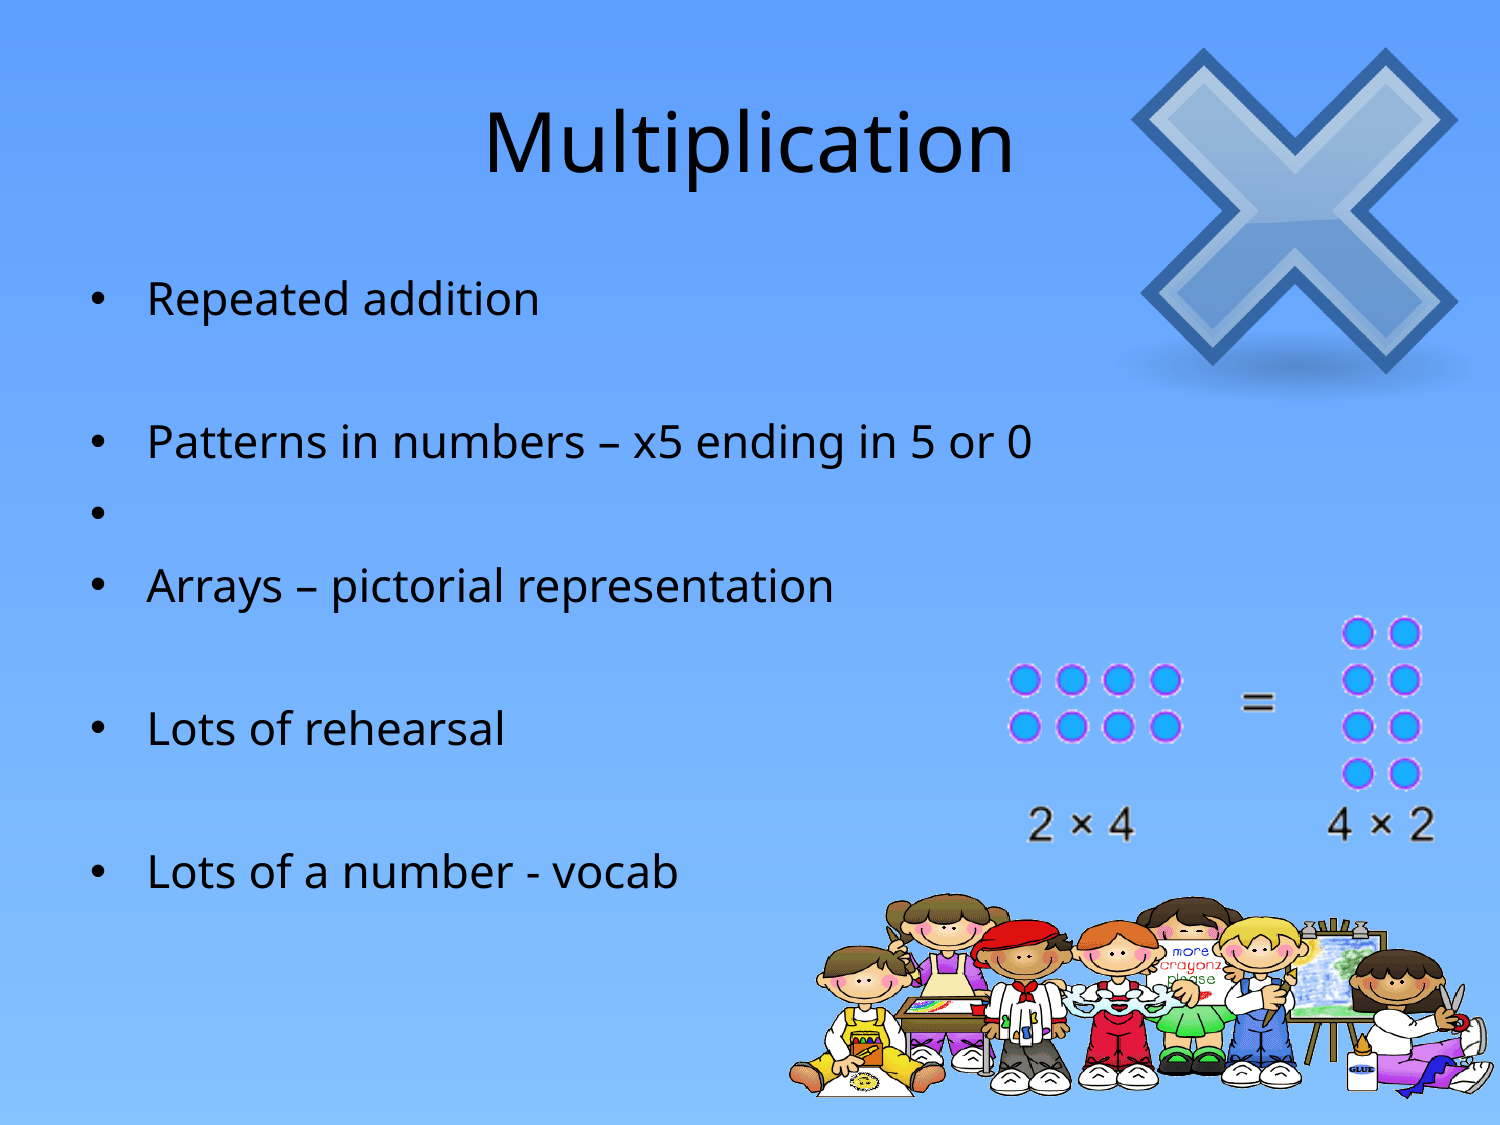

# Multiplication
Repeated addition
Patterns in numbers – x5 ending in 5 or 0
Arrays – pictorial representation
Lots of rehearsal
Lots of a number - vocab